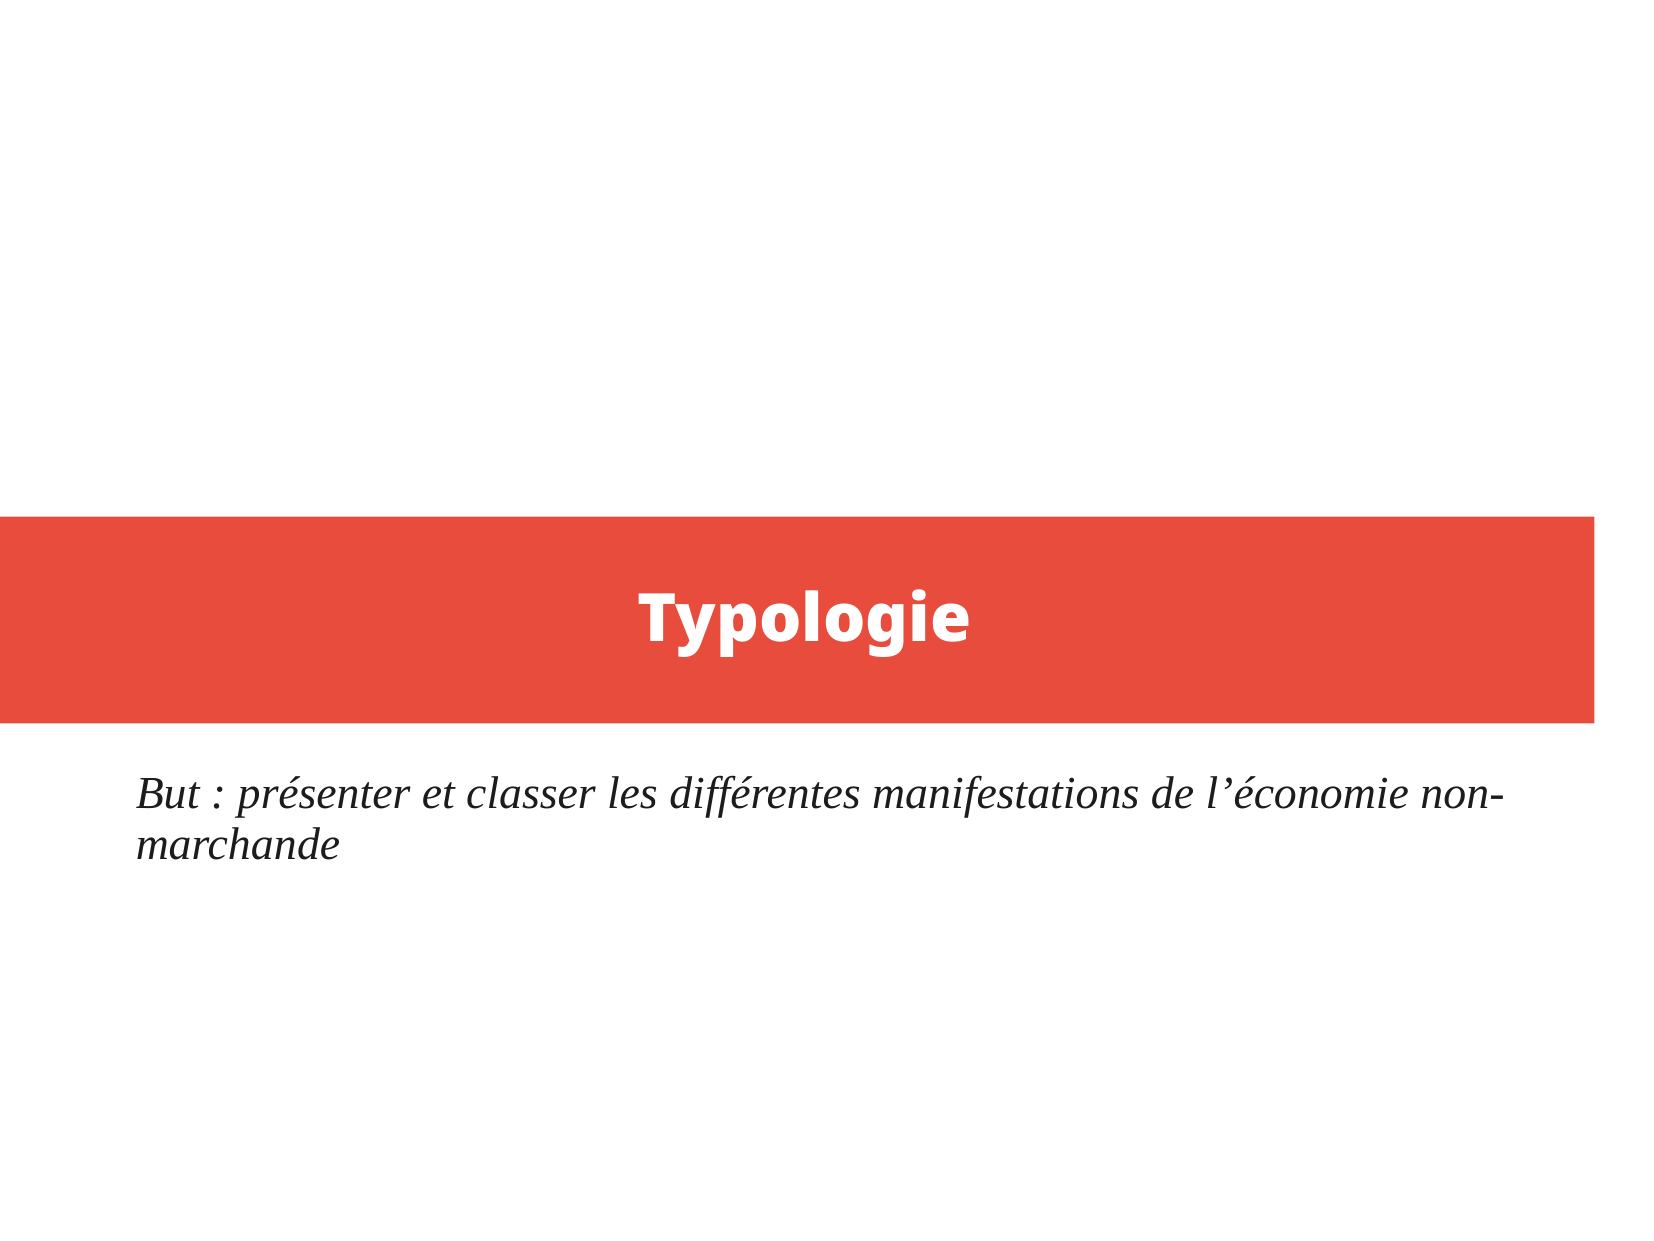

# Typologie
But : présenter et classer les différentes manifestations de l’économie non-marchande